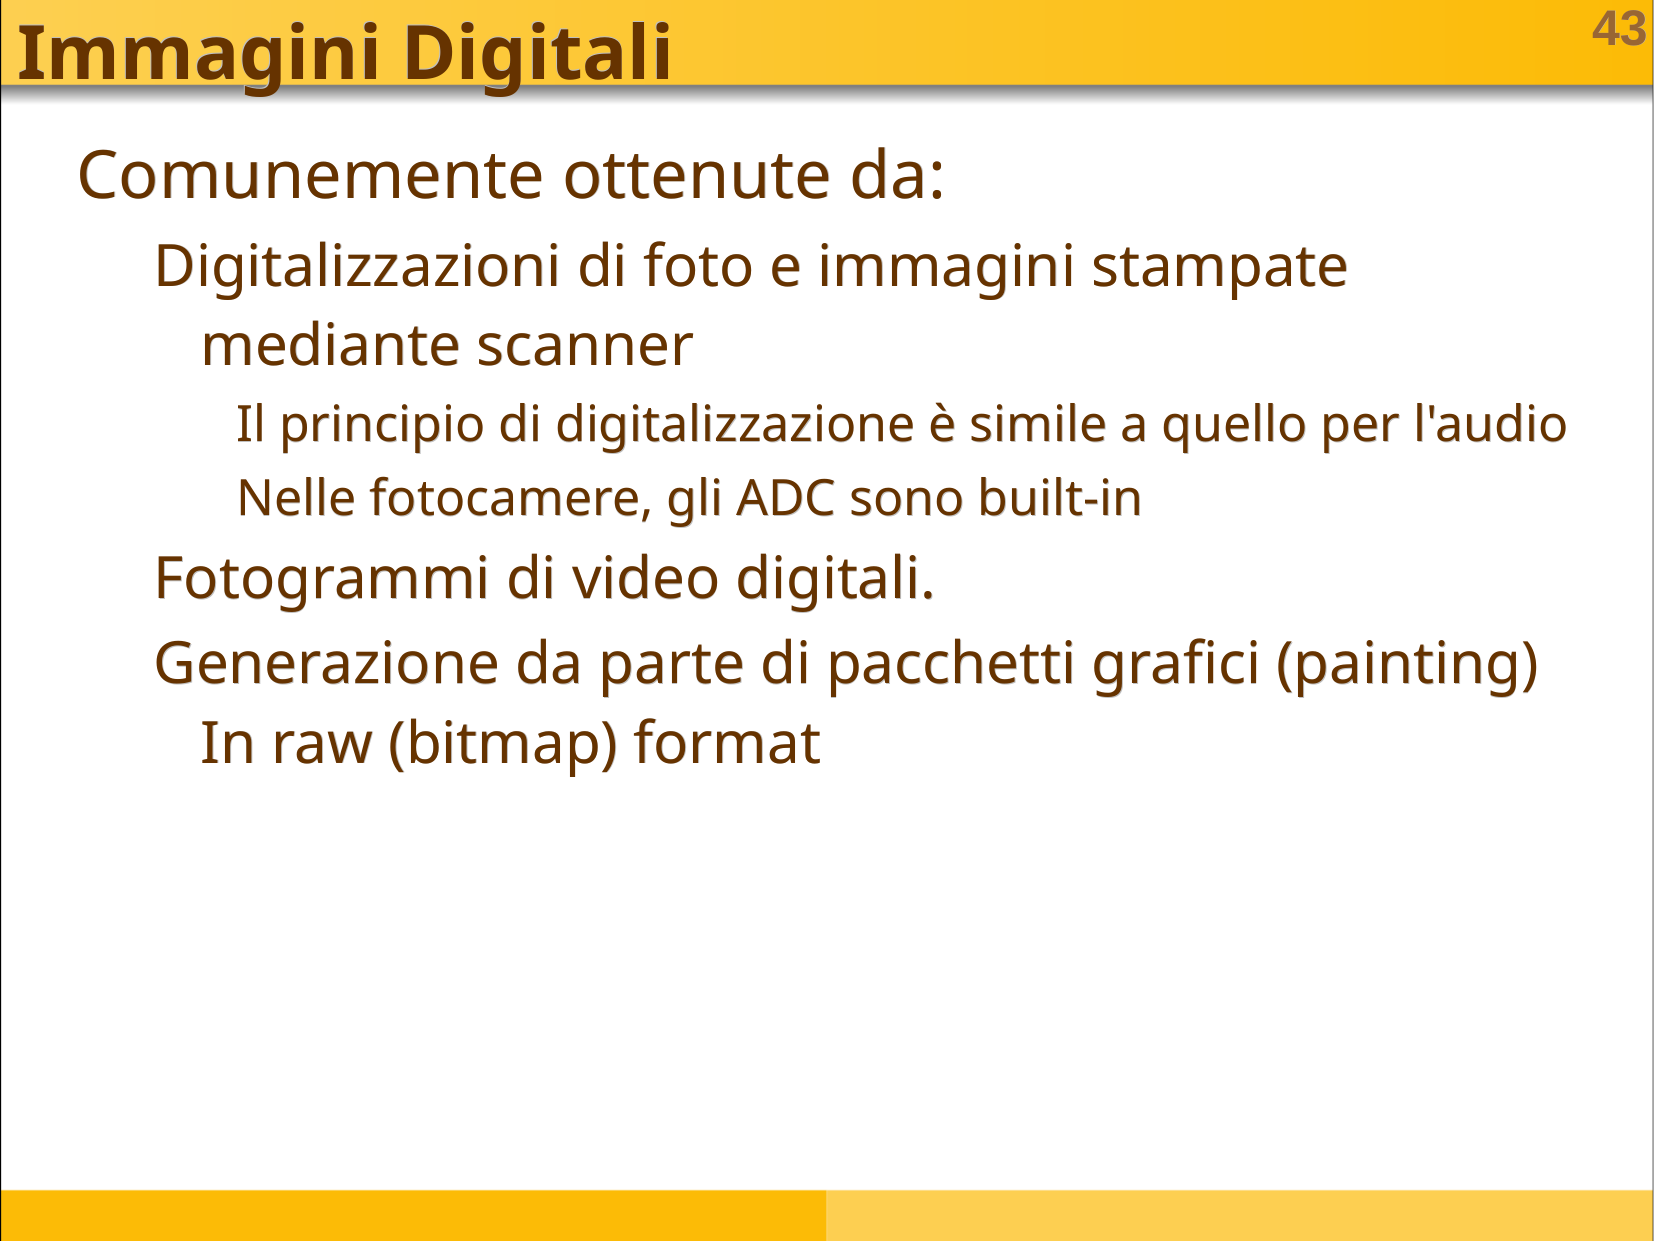

43
# Immagini Digitali
Comunemente ottenute da:
Digitalizzazioni di foto e immagini stampate mediante scanner
Il principio di digitalizzazione è simile a quello per l'audio
Nelle fotocamere, gli ADC sono built-in
Fotogrammi di video digitali.
Generazione da parte di pacchetti grafici (painting) In raw (bitmap) format